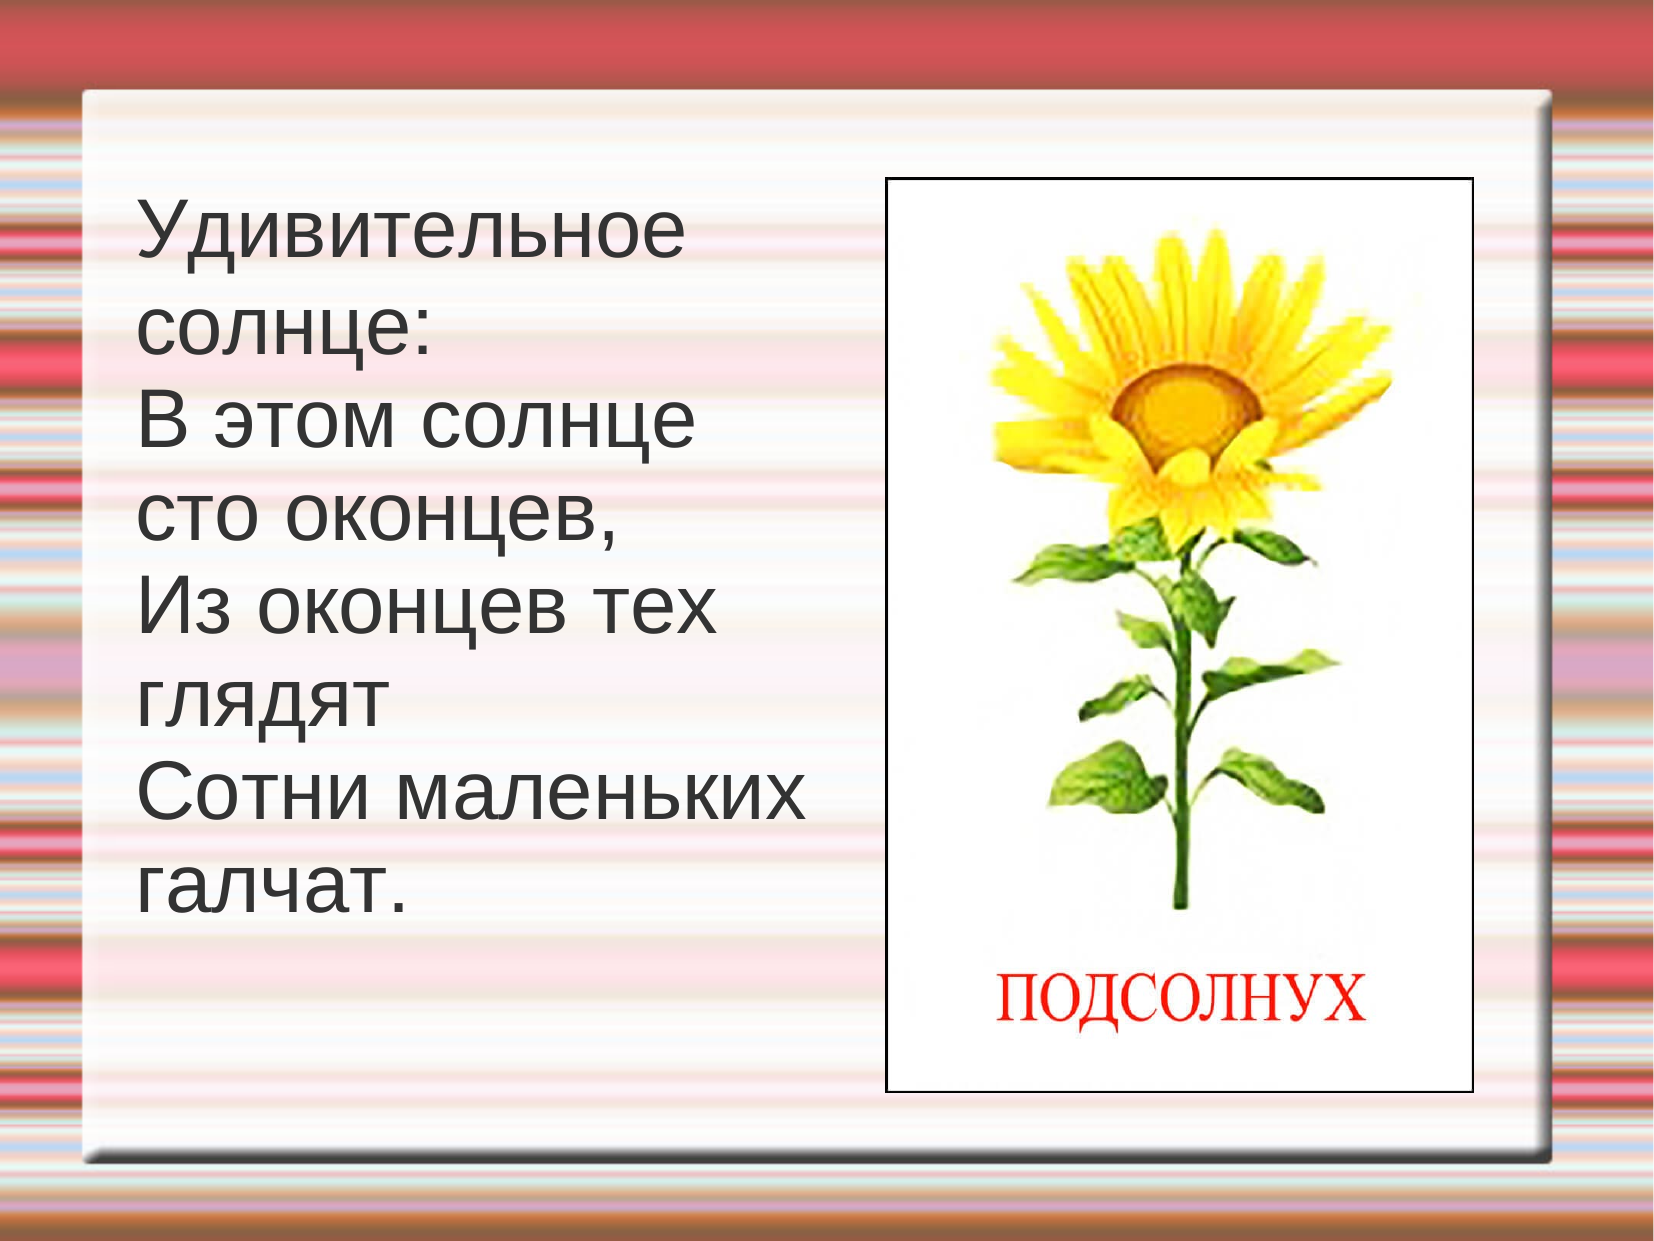

# Удивительное солнце:
В этом солнце сто оконцев,
Из оконцев тех глядят
Сотни маленьких галчат.